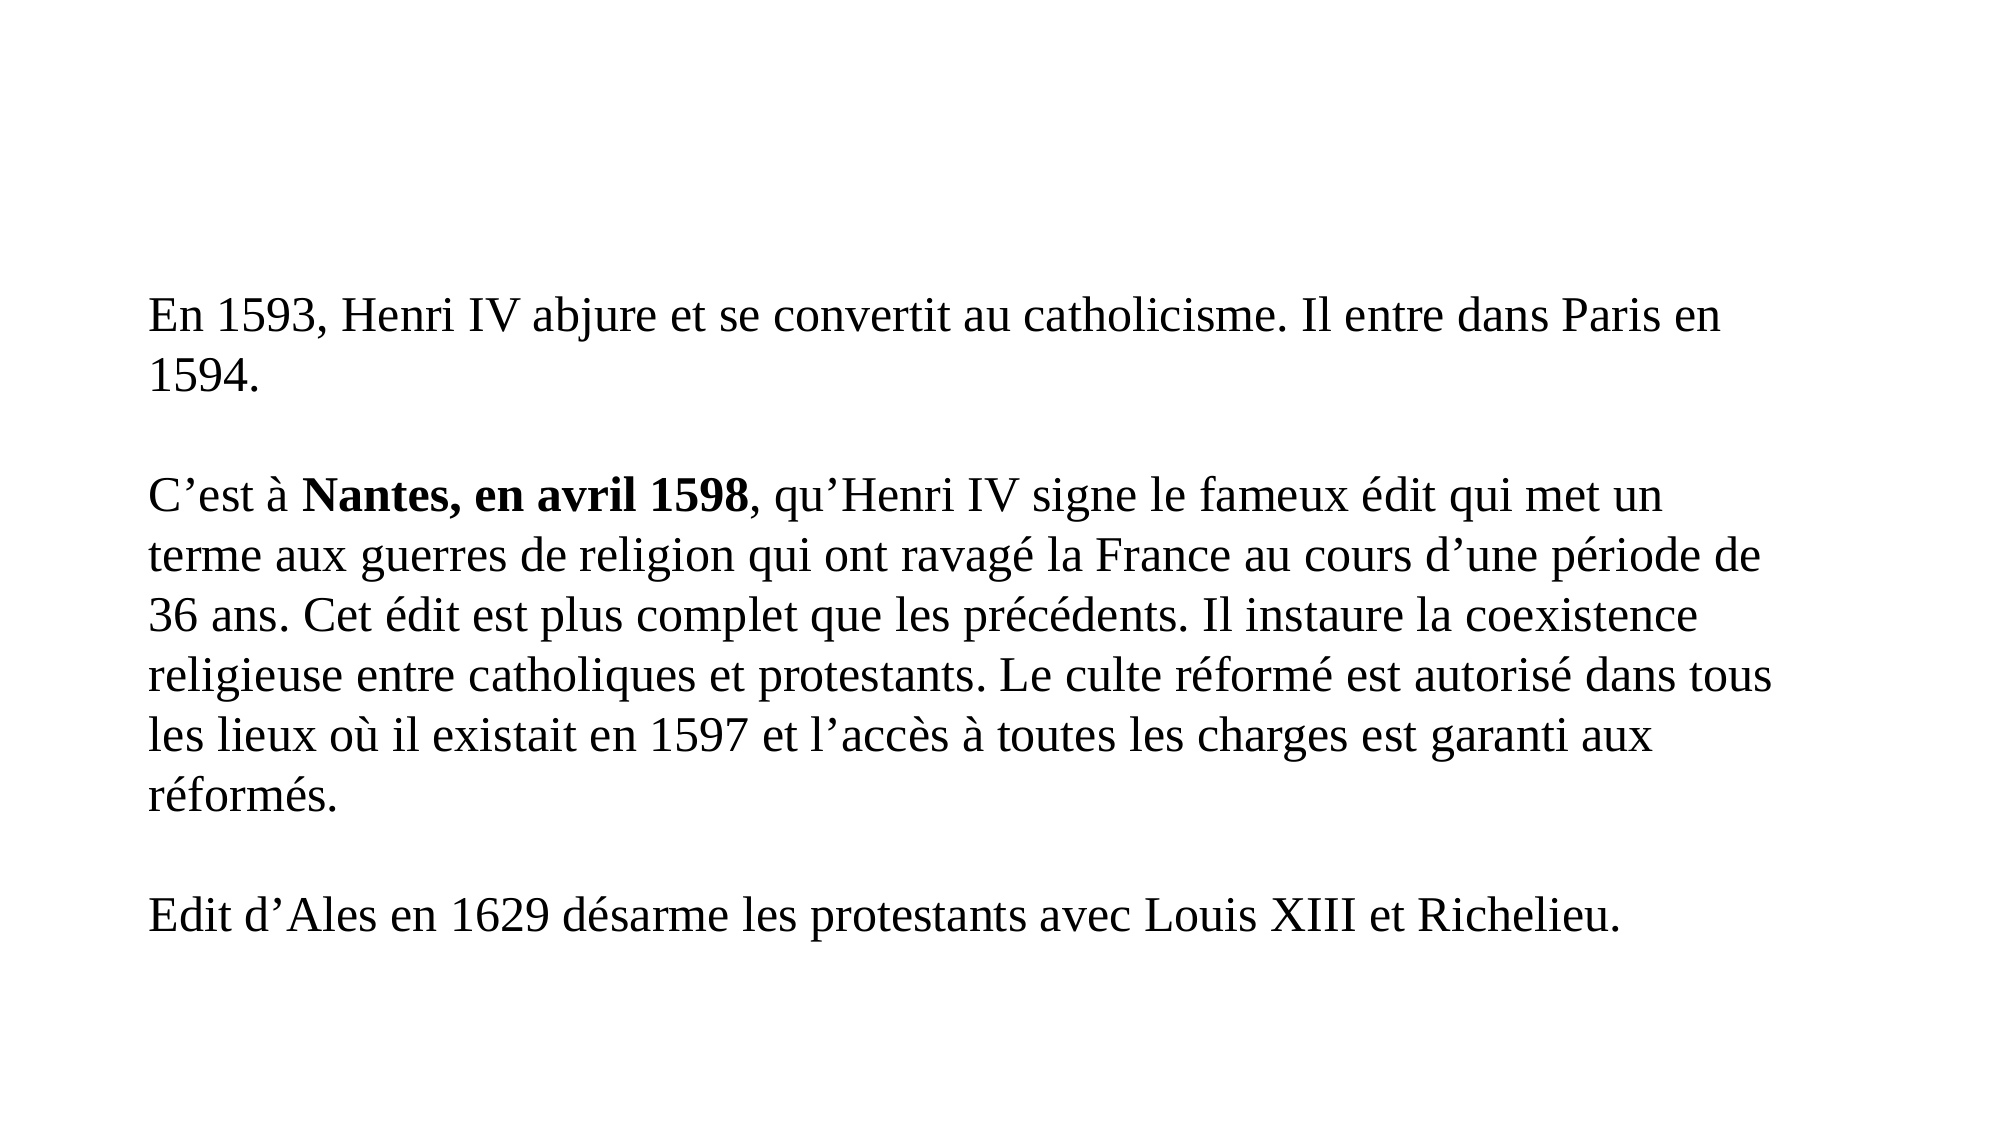

En 1593, Henri IV abjure et se convertit au catholicisme. Il entre dans Paris en 1594.
C’est à Nantes, en avril 1598, qu’Henri IV signe le fameux édit qui met un terme aux guerres de religion qui ont ravagé la France au cours d’une période de 36 ans. Cet édit est plus complet que les précédents. Il instaure la coexistence religieuse entre catholiques et protestants. Le culte réformé est autorisé dans tous les lieux où il existait en 1597 et l’accès à toutes les charges est garanti aux réformés.
Edit d’Ales en 1629 désarme les protestants avec Louis XIII et Richelieu.